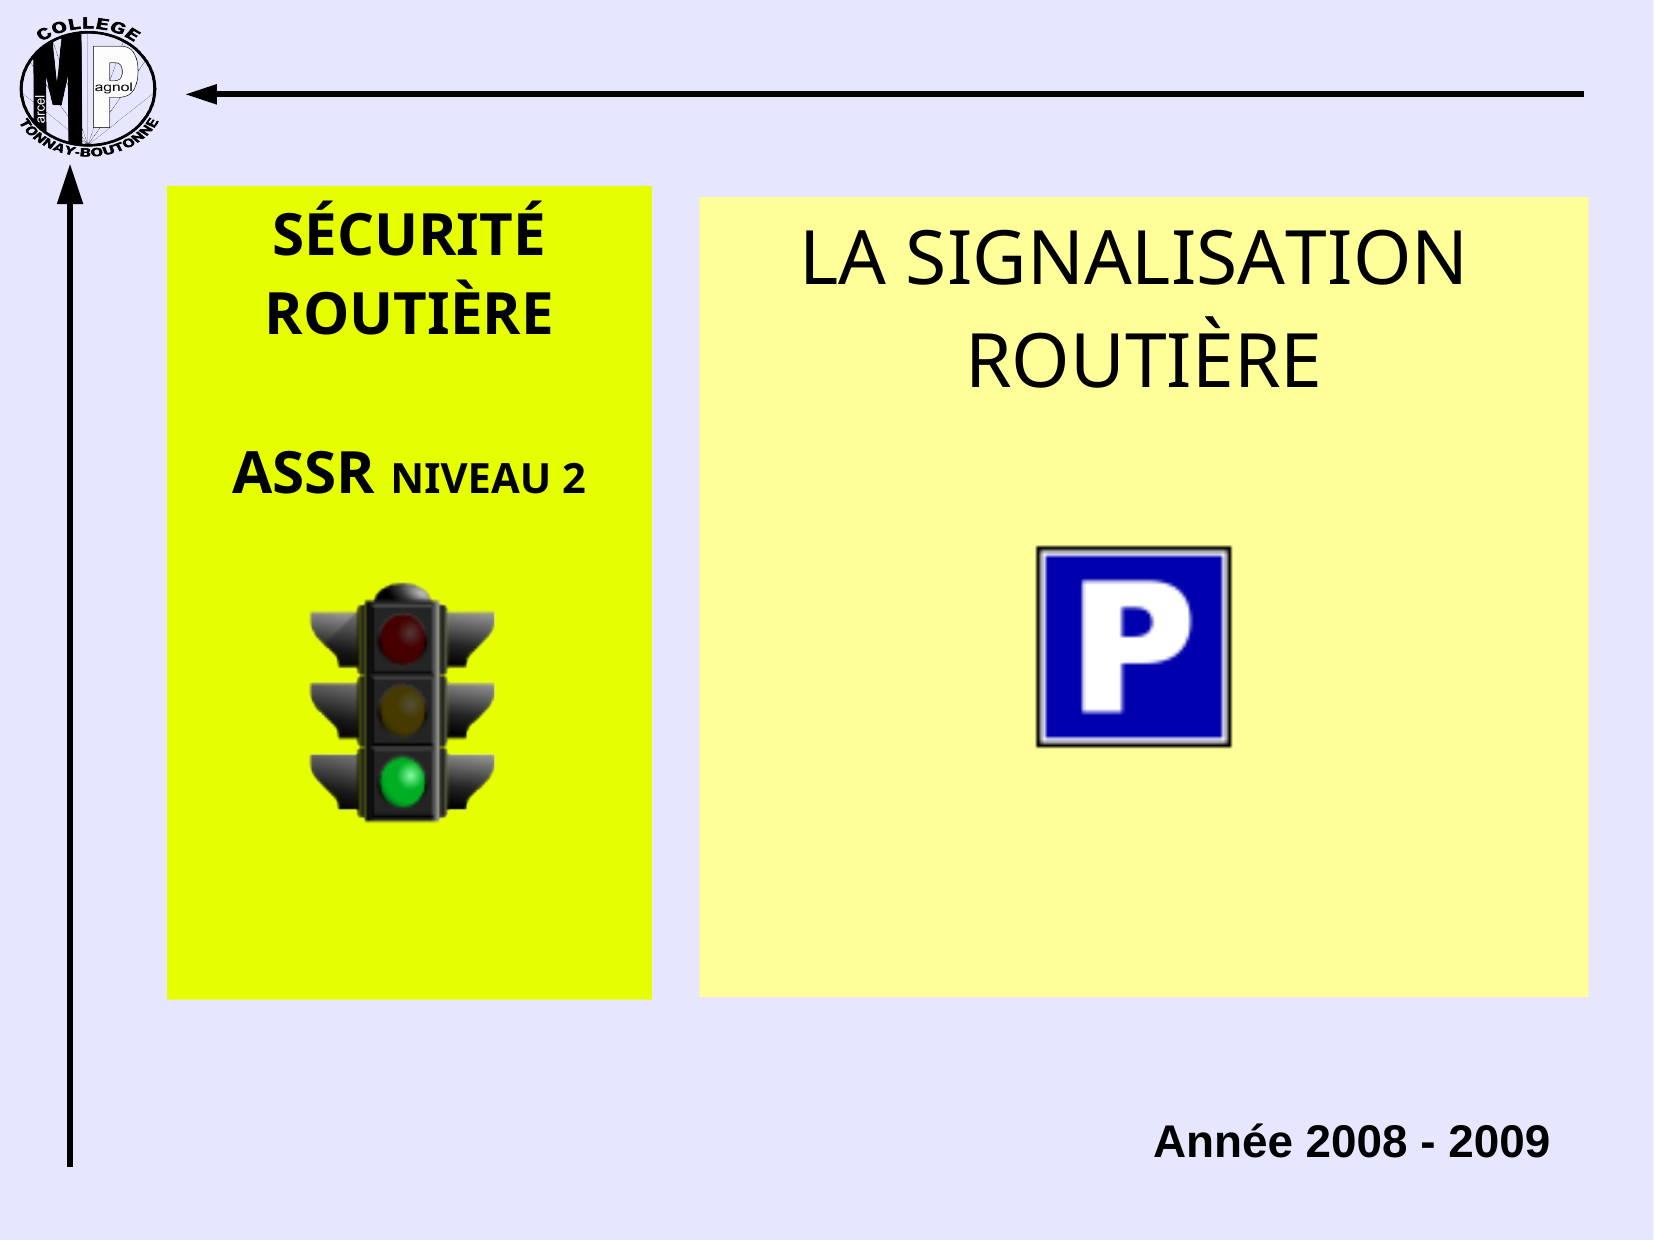

Année 2008 - 2009
SÉCURITÉ ROUTIÈRE
ASSR NIVEAU 2
LA SIGNALISATION ROUTIÈRE